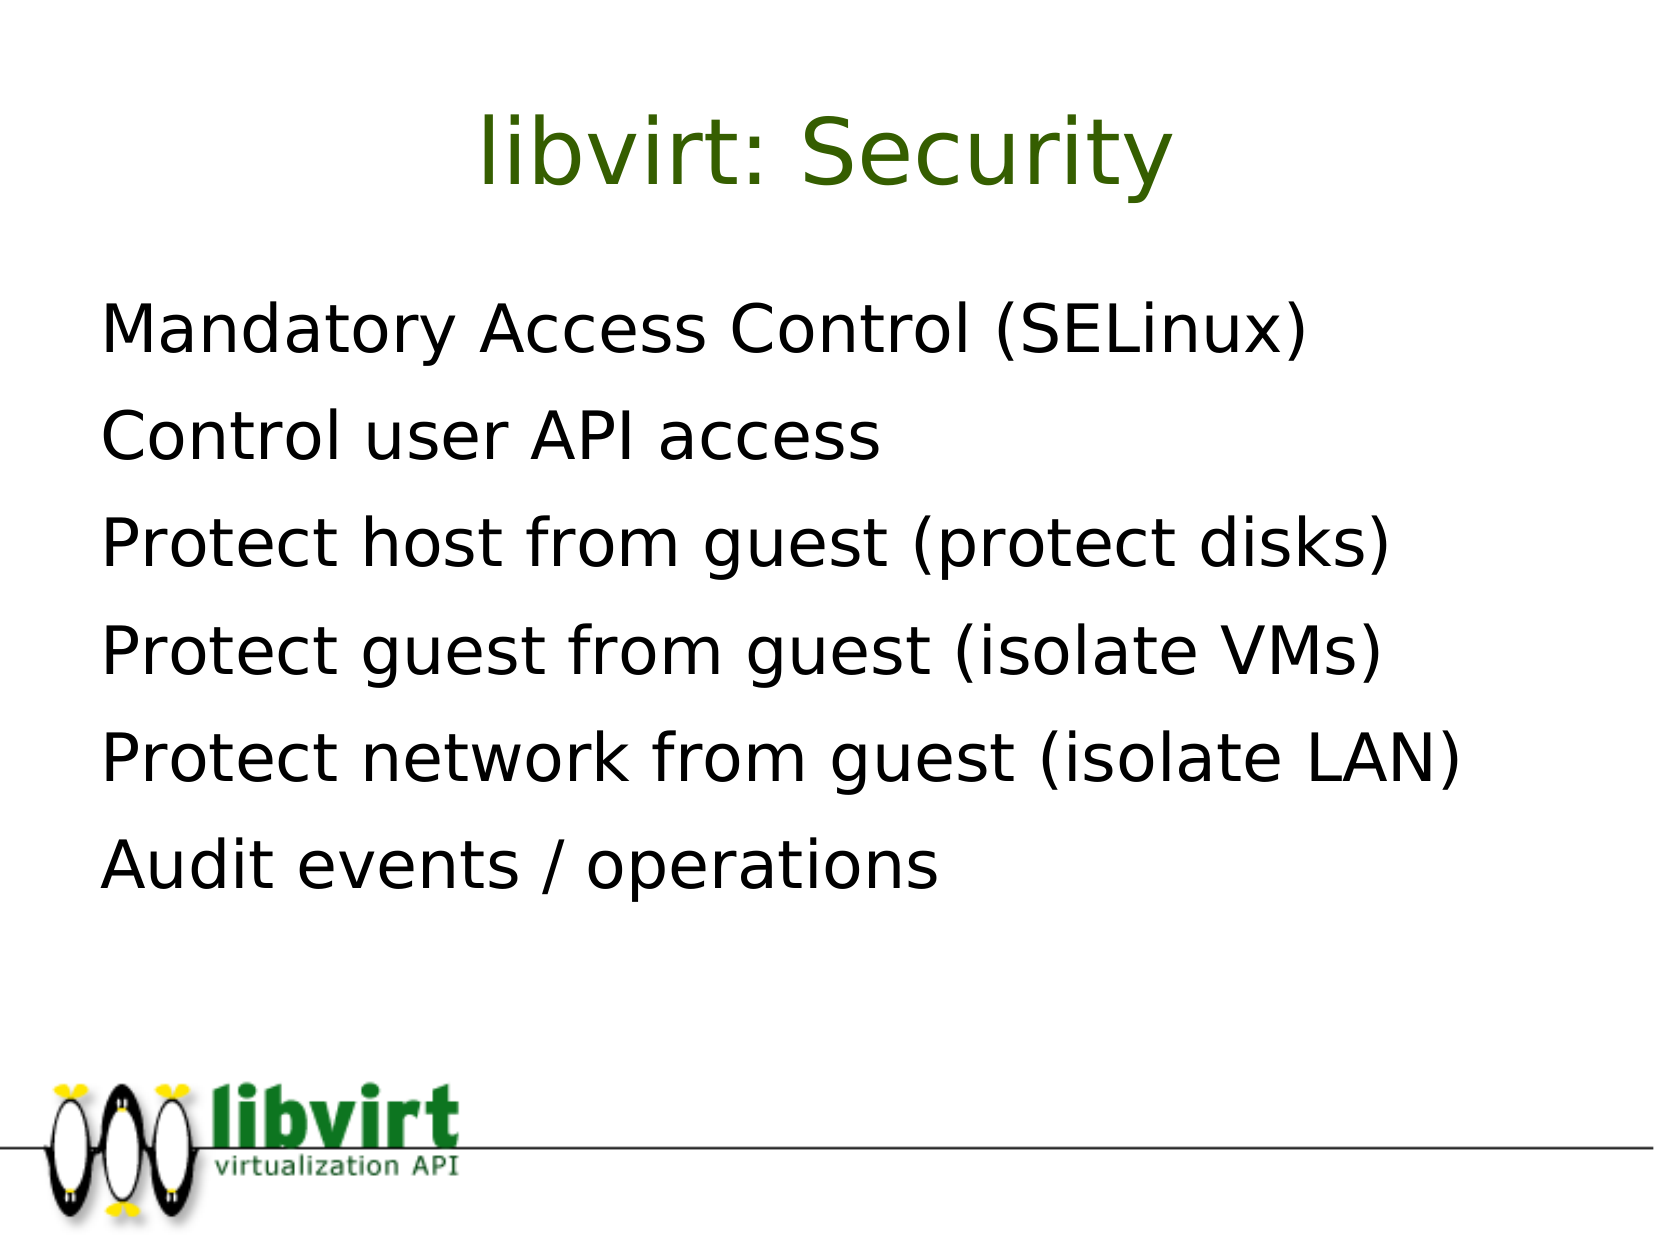

# libvirt: Security
Mandatory Access Control (SELinux)
Control user API access
Protect host from guest (protect disks)
Protect guest from guest (isolate VMs)
Protect network from guest (isolate LAN)
Audit events / operations